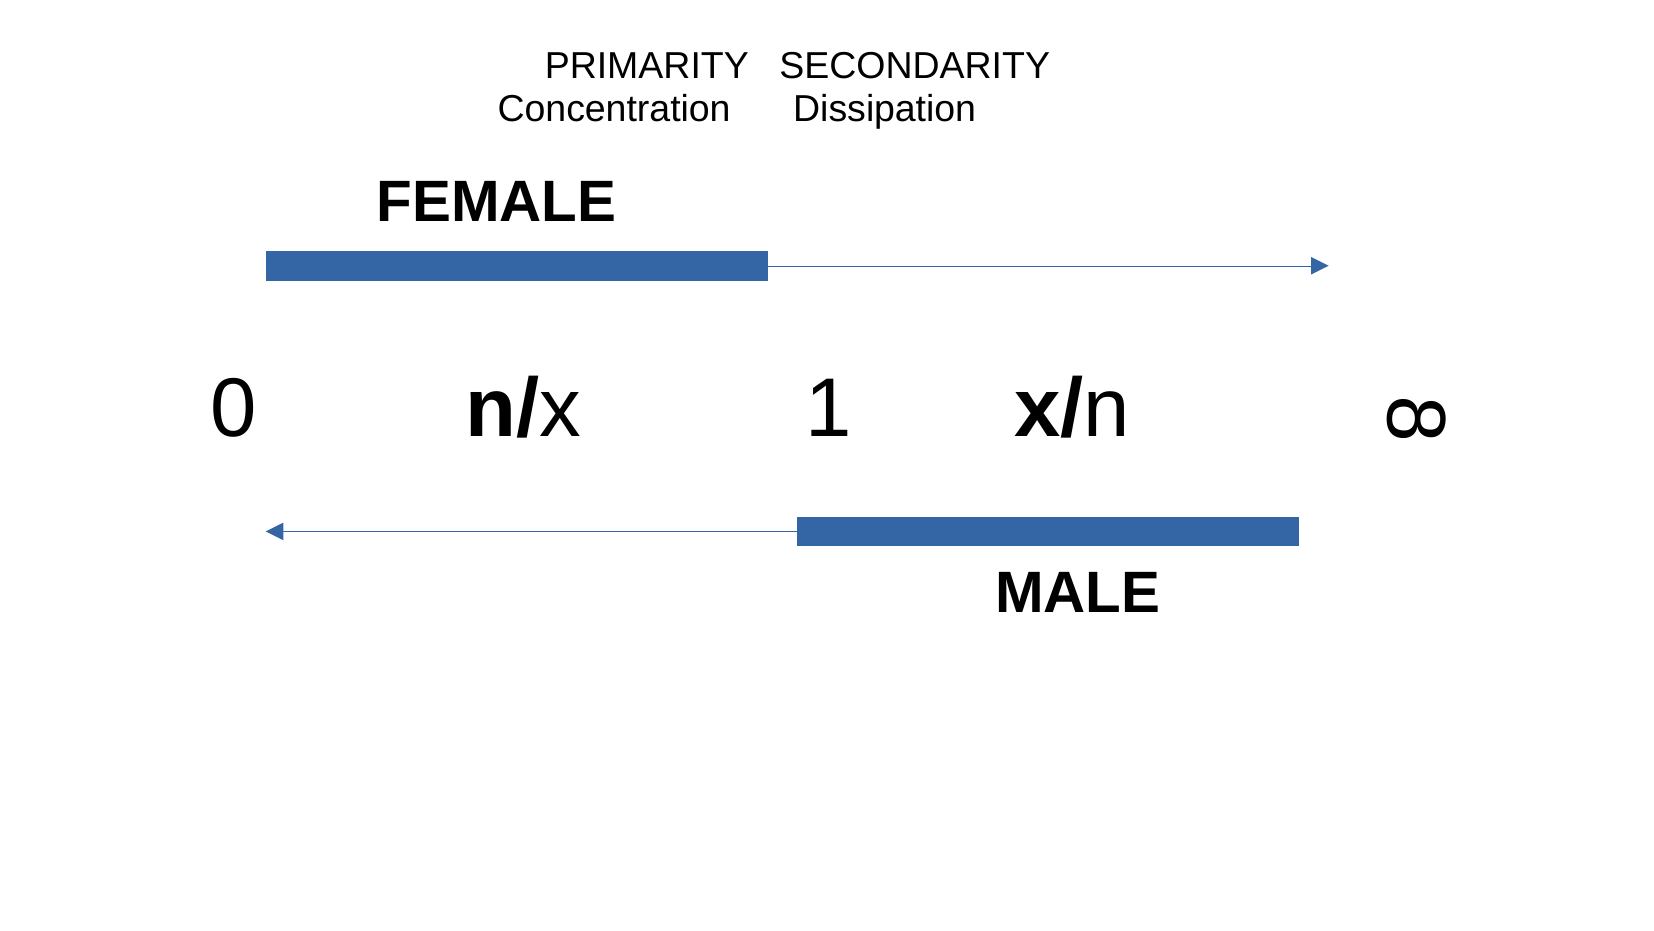

PRIMARITY SECONDARITY
 Concentration Dissipation
FEMALE
8
 0 n/x 1 x/n
MALE